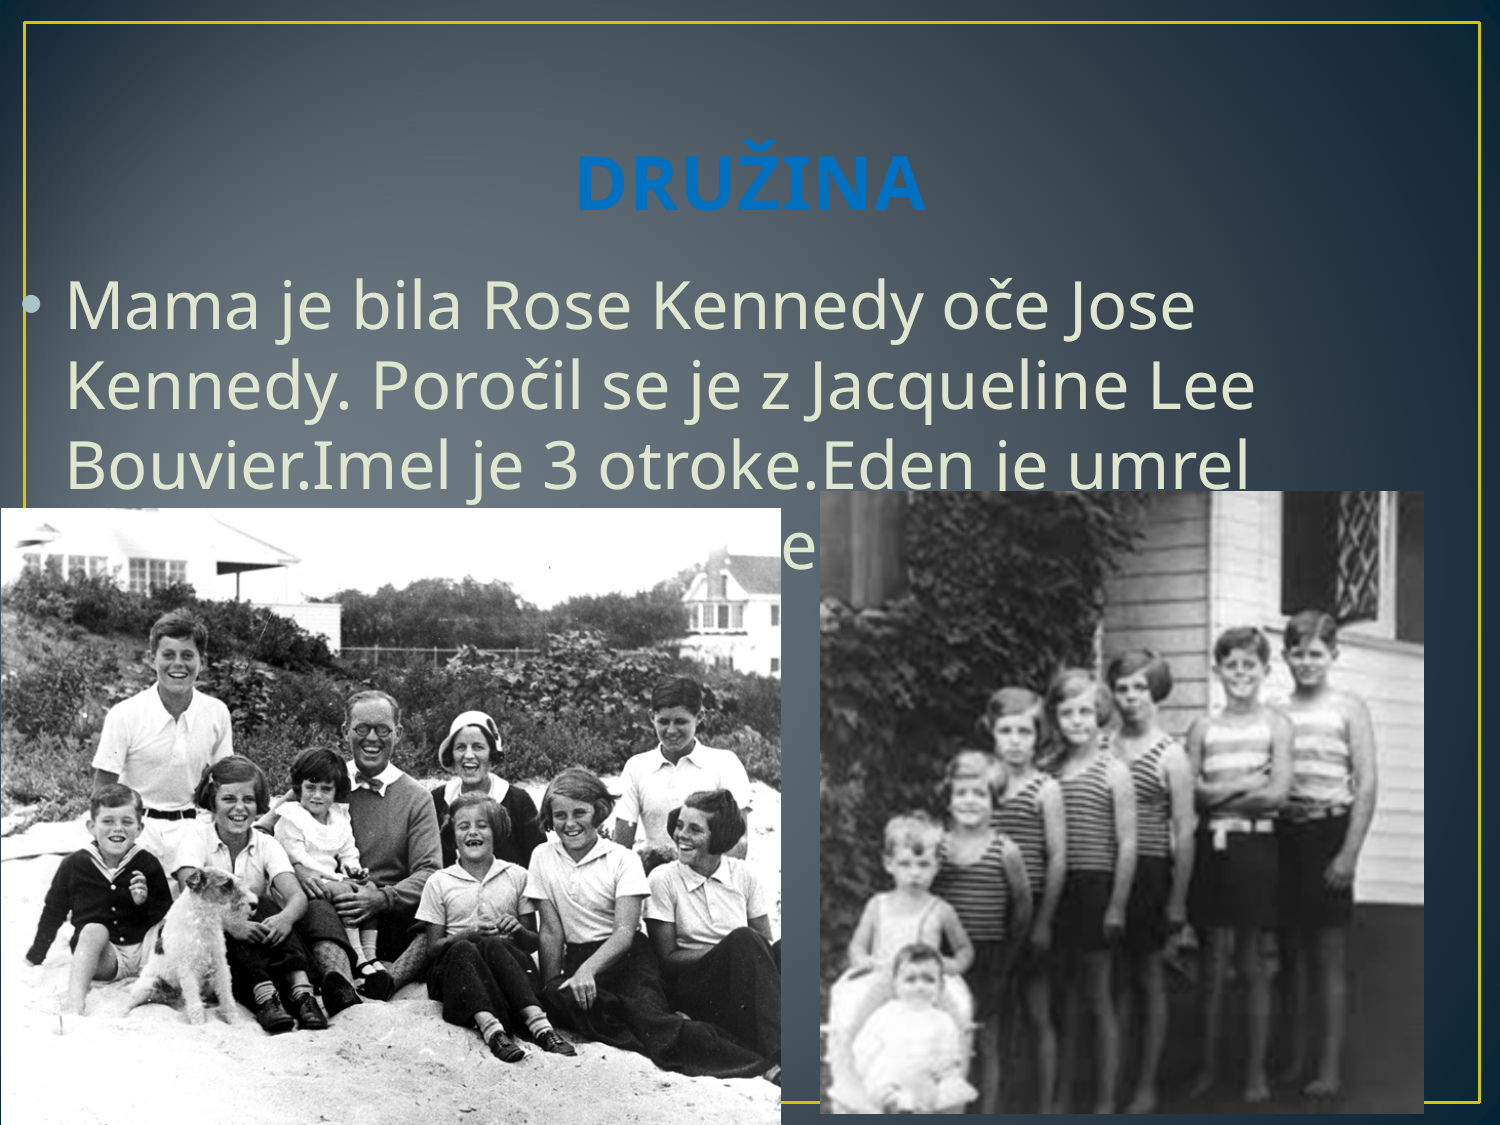

# DRUŽINA
Mama je bila Rose Kennedy oče Jose Kennedy. Poročil se je z Jacqueline Lee Bouvier.Imel je 3 otroke.Eden je umrel kmalu po rojstvo.Imel je 4 sestre in 3 brate.